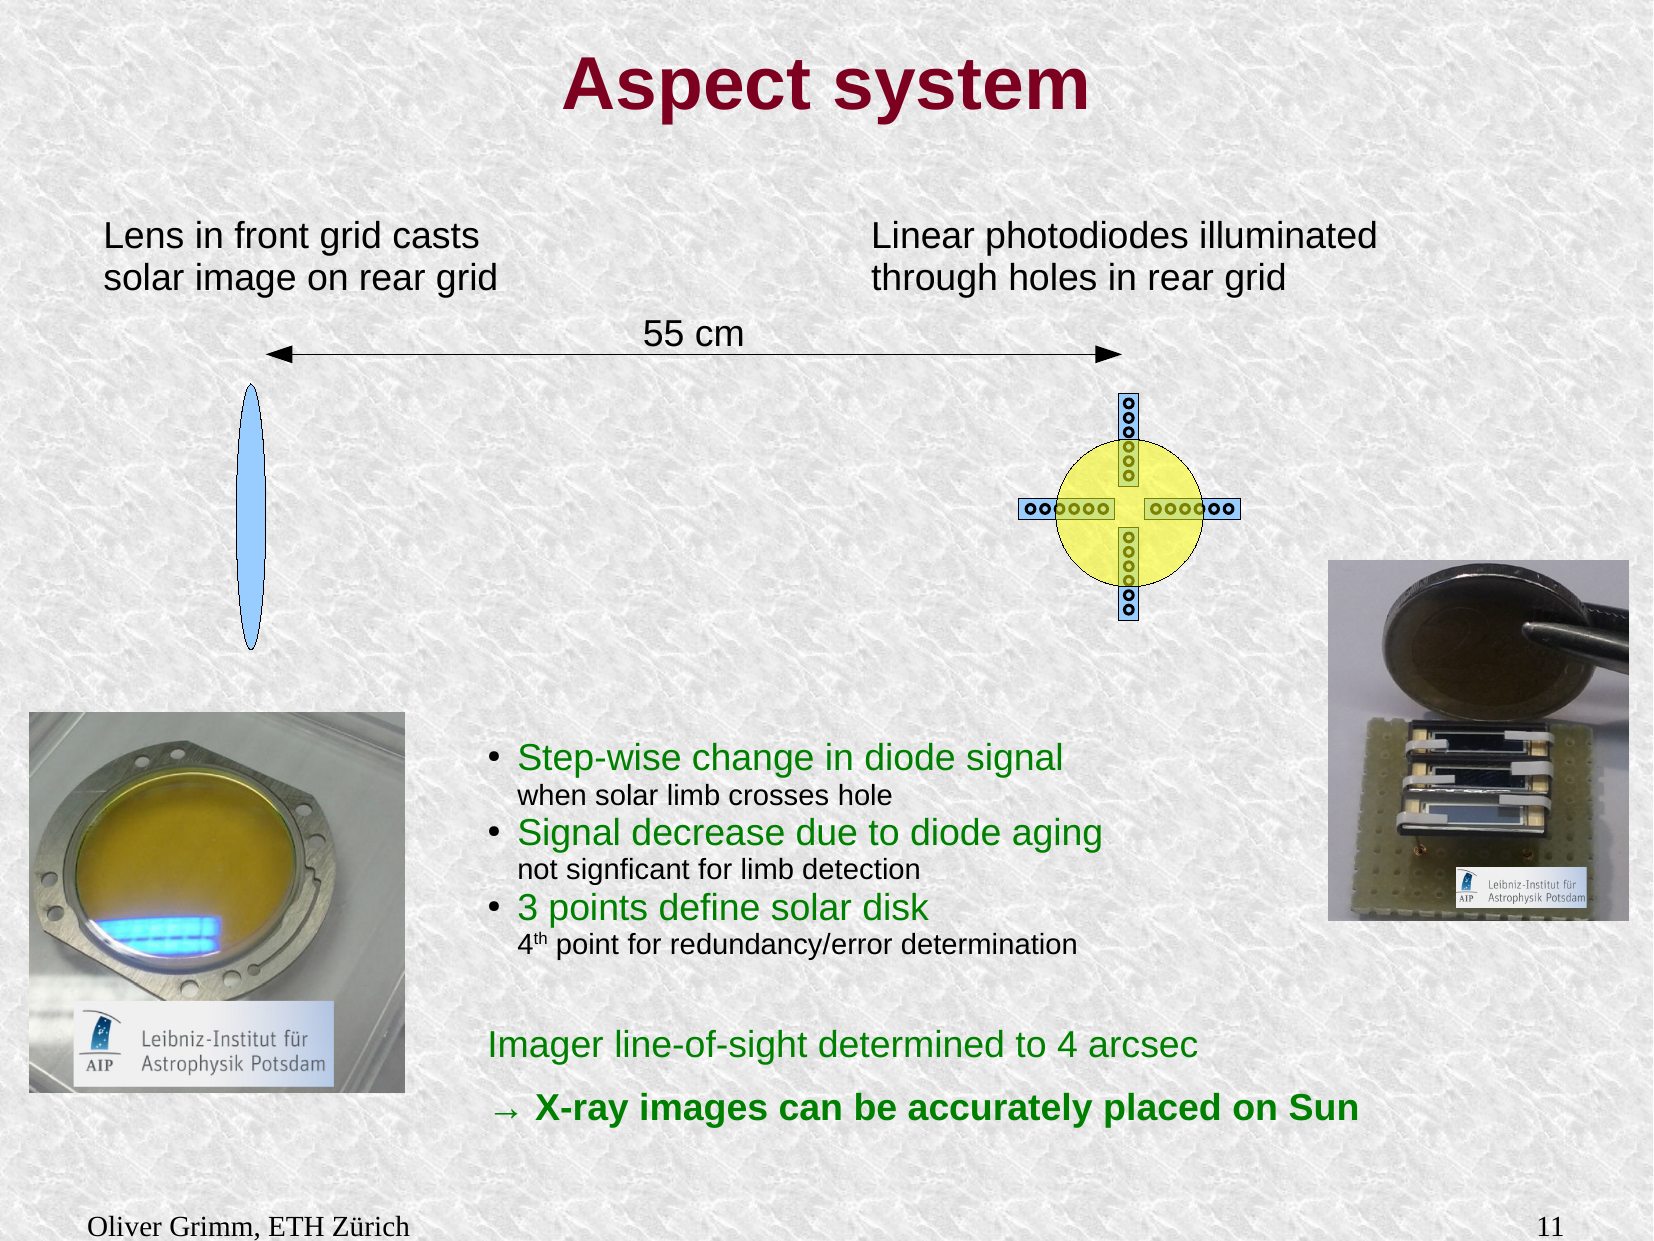

# Aspect system
Lens in front grid casts
solar image on rear grid
Linear photodiodes illuminated
through holes in rear grid
55 cm
Step-wise change in diode signal
when solar limb crosses hole
Signal decrease due to diode aging
not signficant for limb detection
3 points define solar disk
4th point for redundancy/error determination
Imager line-of-sight determined to 4 arcsec
→ X-ray images can be accurately placed on Sun
Oliver Grimm, ETH Zürich
11